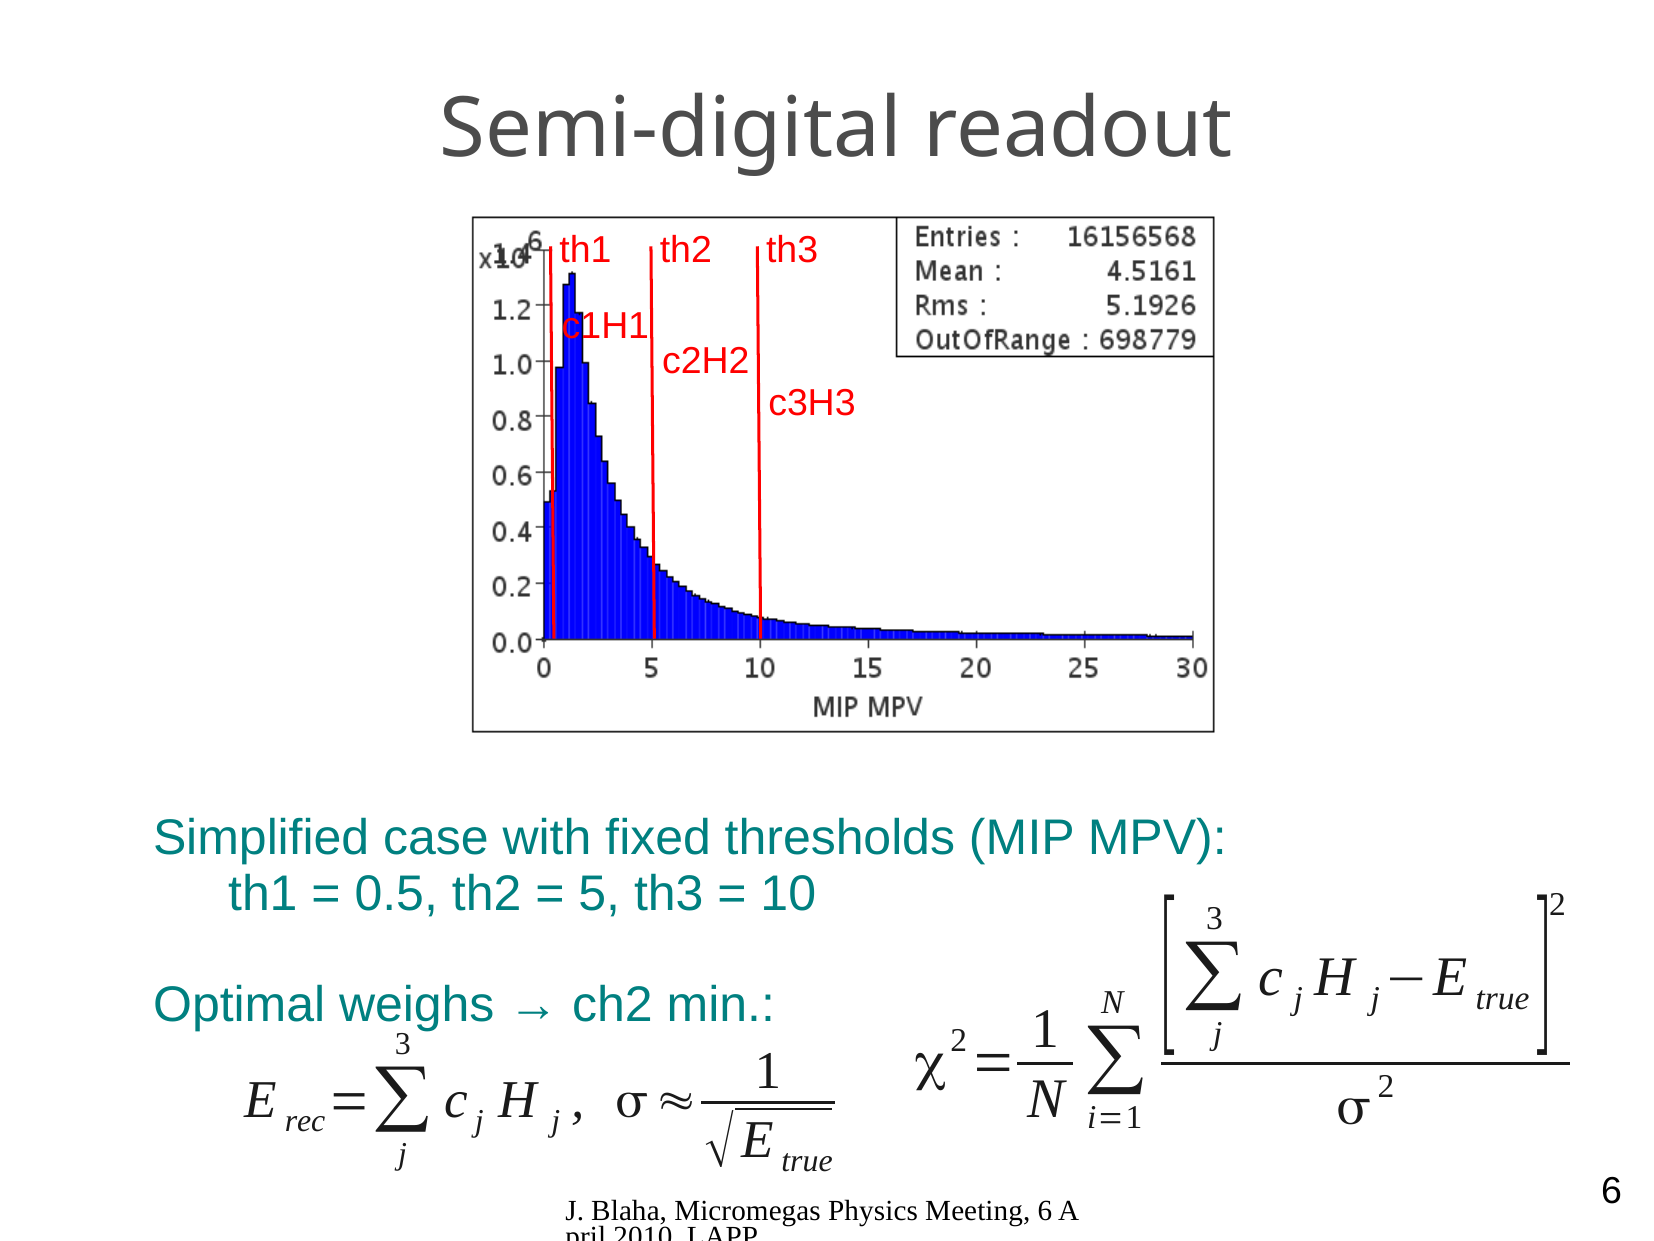

Semi-digital readout
#
th1
th1
th2
th2
th3
th3
c1H1
c2H2
c3H3
Simplified case with fixed thresholds (MIP MPV):
	th1 = 0.5, th2 = 5, th3 = 10
Optimal weighs → ch2 min.:
6
J. Blaha, Micromegas Physics Meeting, 6 April 2010, LAPP